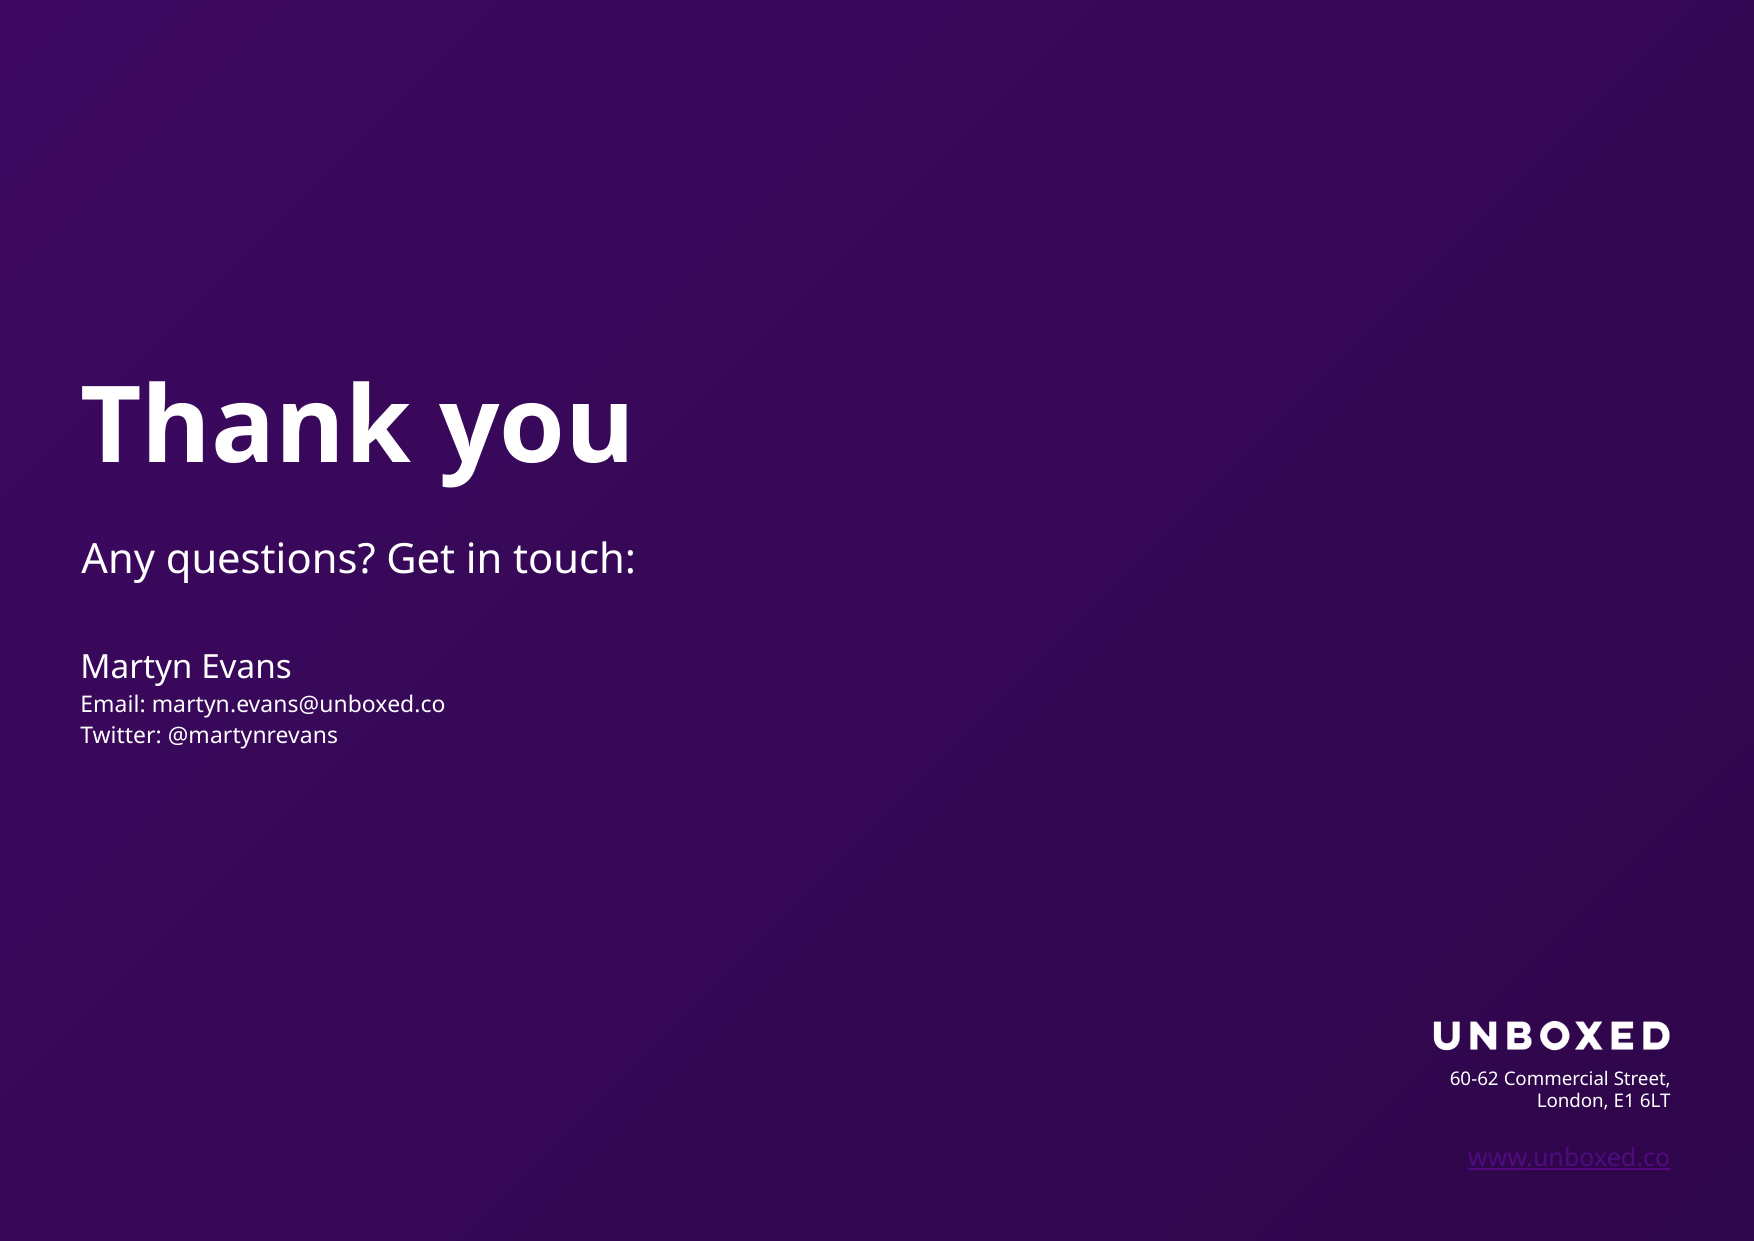

# Thank you
Any questions? Get in touch:
Martyn Evans
Email: martyn.evans@unboxed.co
Twitter: @martynrevans
60-62 Commercial Street,
London, E1 6LT
www.unboxed.co